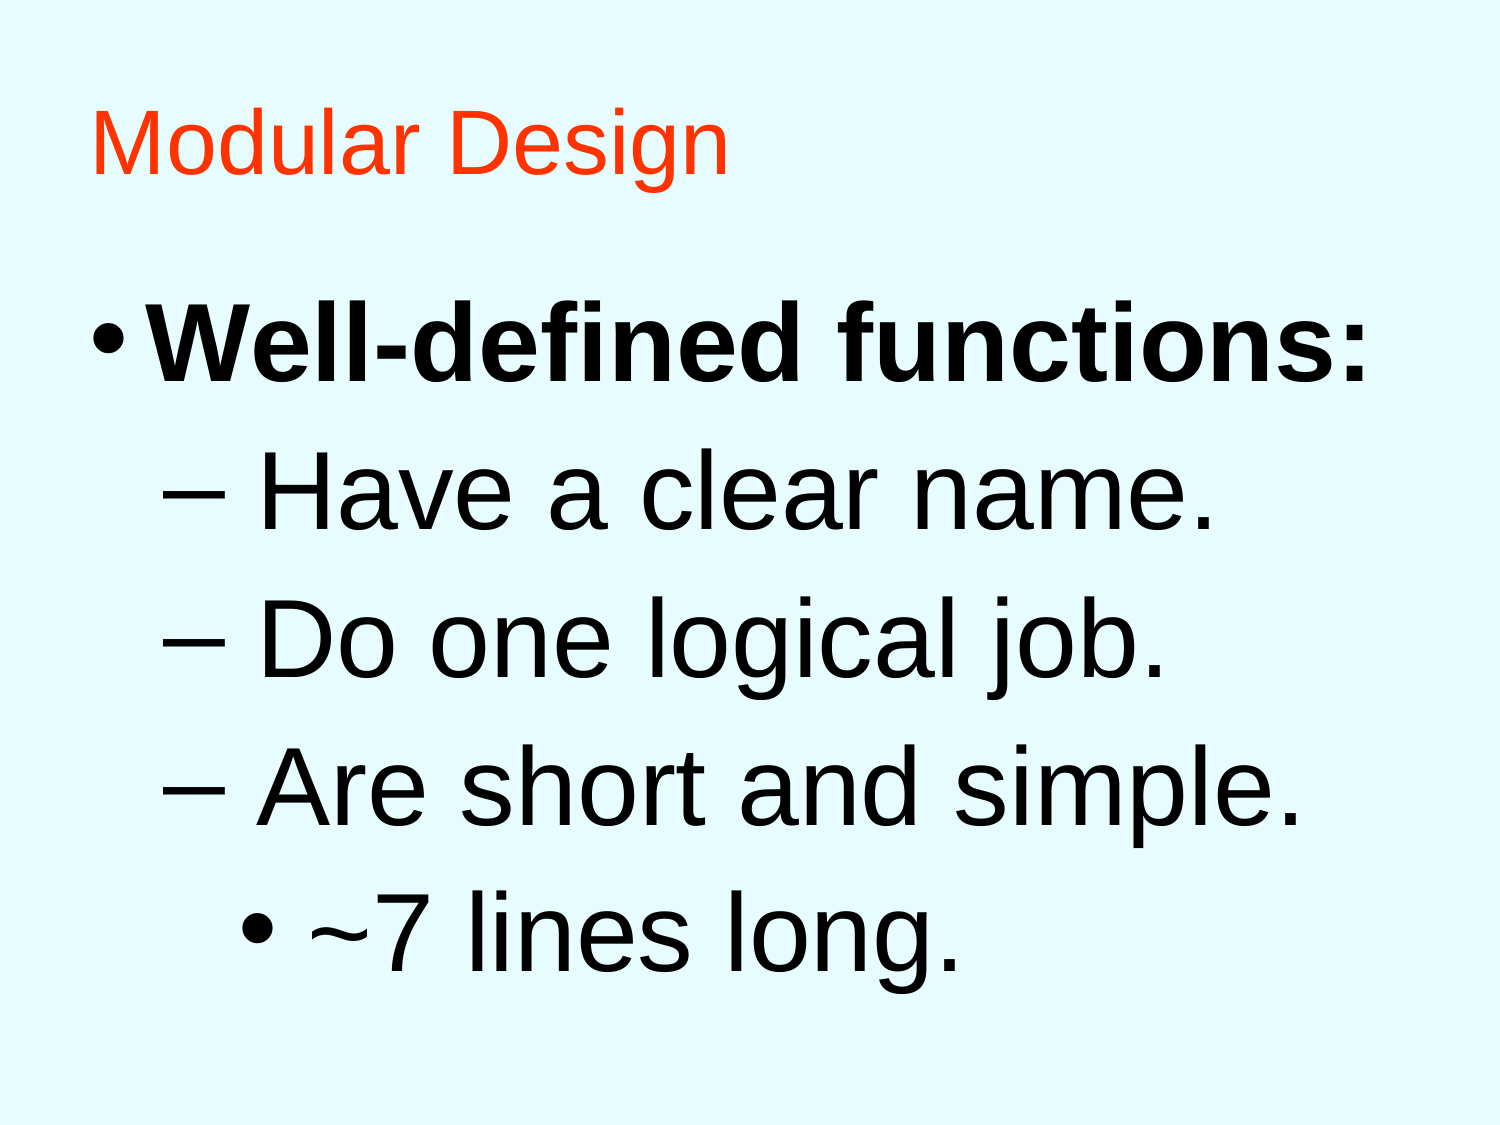

# Modular Design
Well-defined functions:
 Have a clear name.
 Do one logical job.
 Are short and simple.
 ~7 lines long.